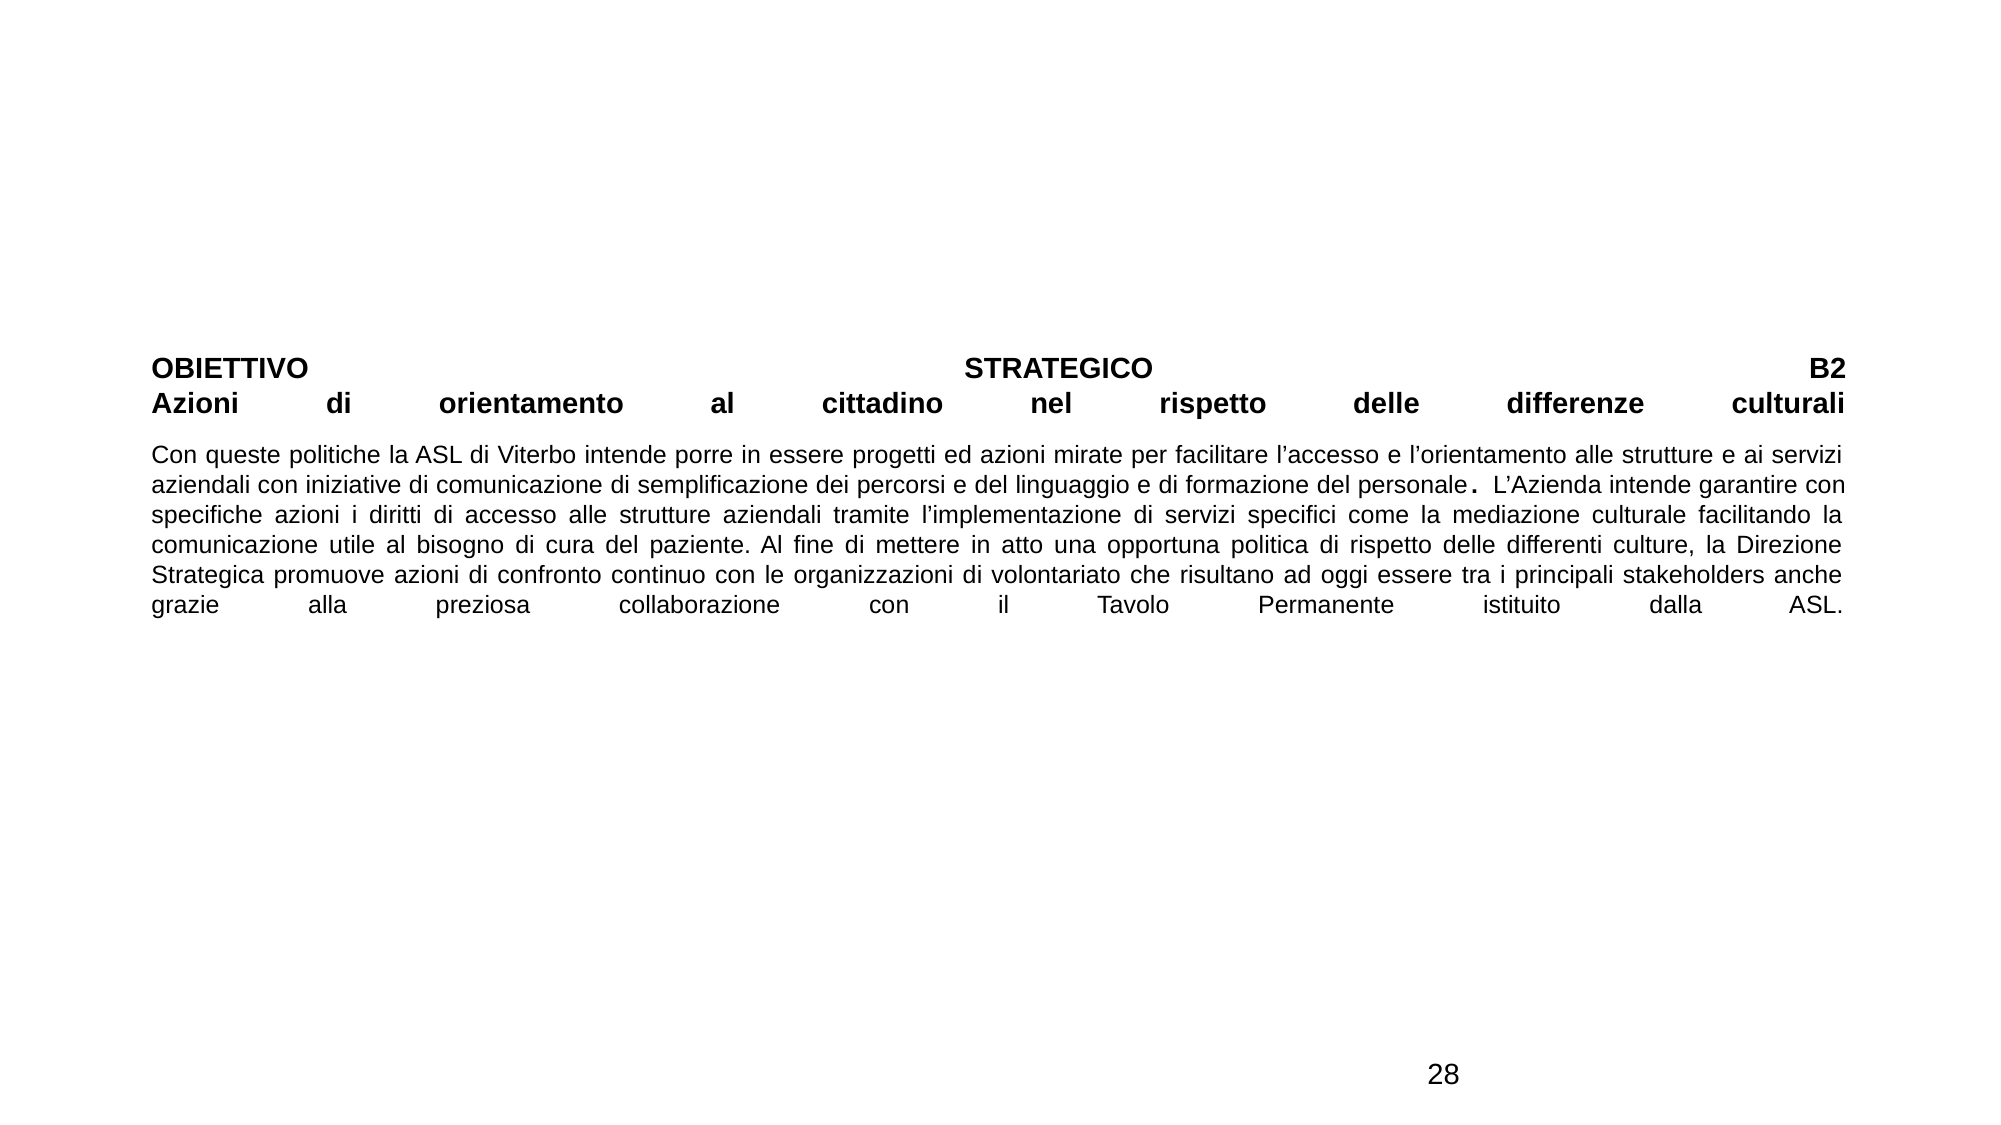

# OBIETTIVO STRATEGICO B2 Azioni di orientamento al cittadino nel rispetto delle differenze culturali Con queste politiche la ASL di Viterbo intende porre in essere progetti ed azioni mirate per facilitare l’accesso e l’orientamento alle strutture e ai servizi aziendali con iniziative di comunicazione di semplificazione dei percorsi e del linguaggio e di formazione del personale. L’Azienda intende garantire con specifiche azioni i diritti di accesso alle strutture aziendali tramite l’implementazione di servizi specifici come la mediazione culturale facilitando la comunicazione utile al bisogno di cura del paziente. Al fine di mettere in atto una opportuna politica di rispetto delle differenti culture, la Direzione Strategica promuove azioni di confronto continuo con le organizzazioni di volontariato che risultano ad oggi essere tra i principali stakeholders anche grazie alla preziosa collaborazione con il Tavolo Permanente istituito dalla ASL.